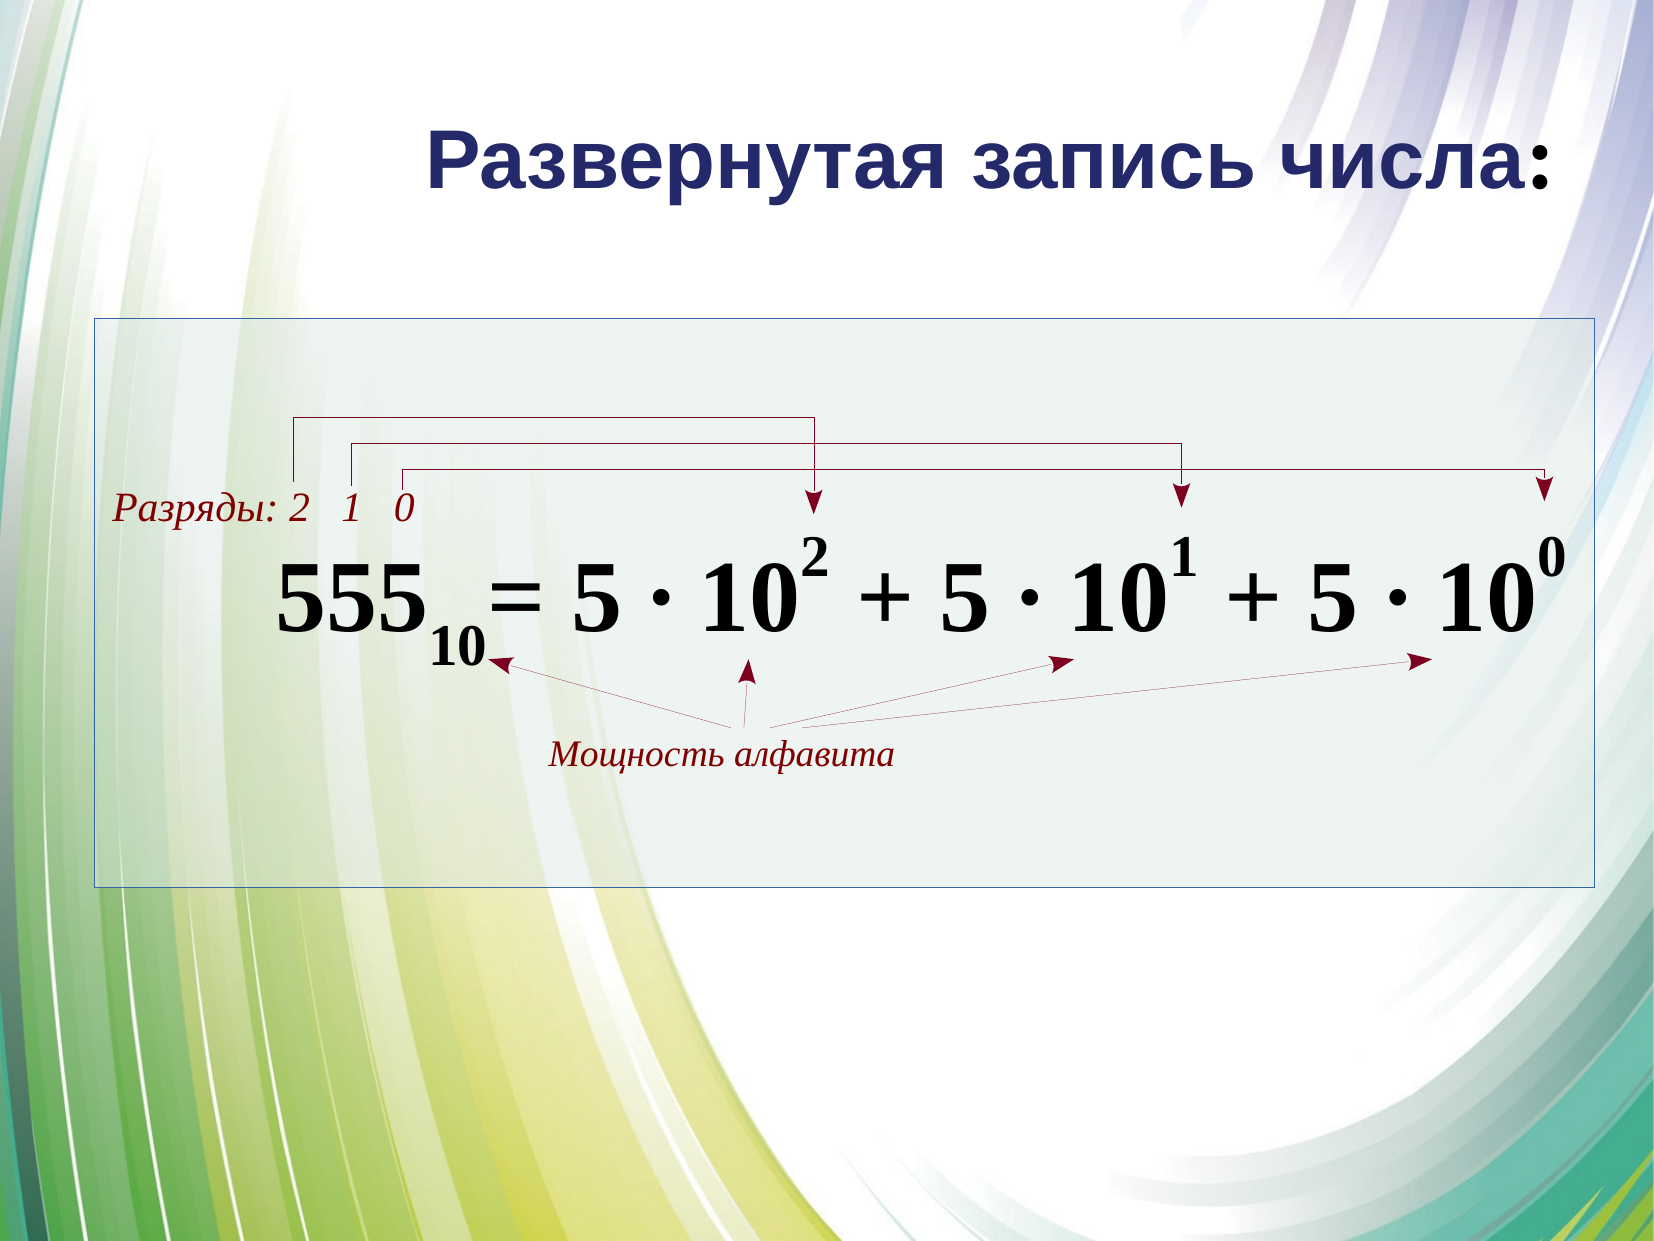

# Развернутая запись числа:
Разряды: 2 1 0
55510= 5 · 102 + 5 · 101 + 5 · 100
Мощность алфавита